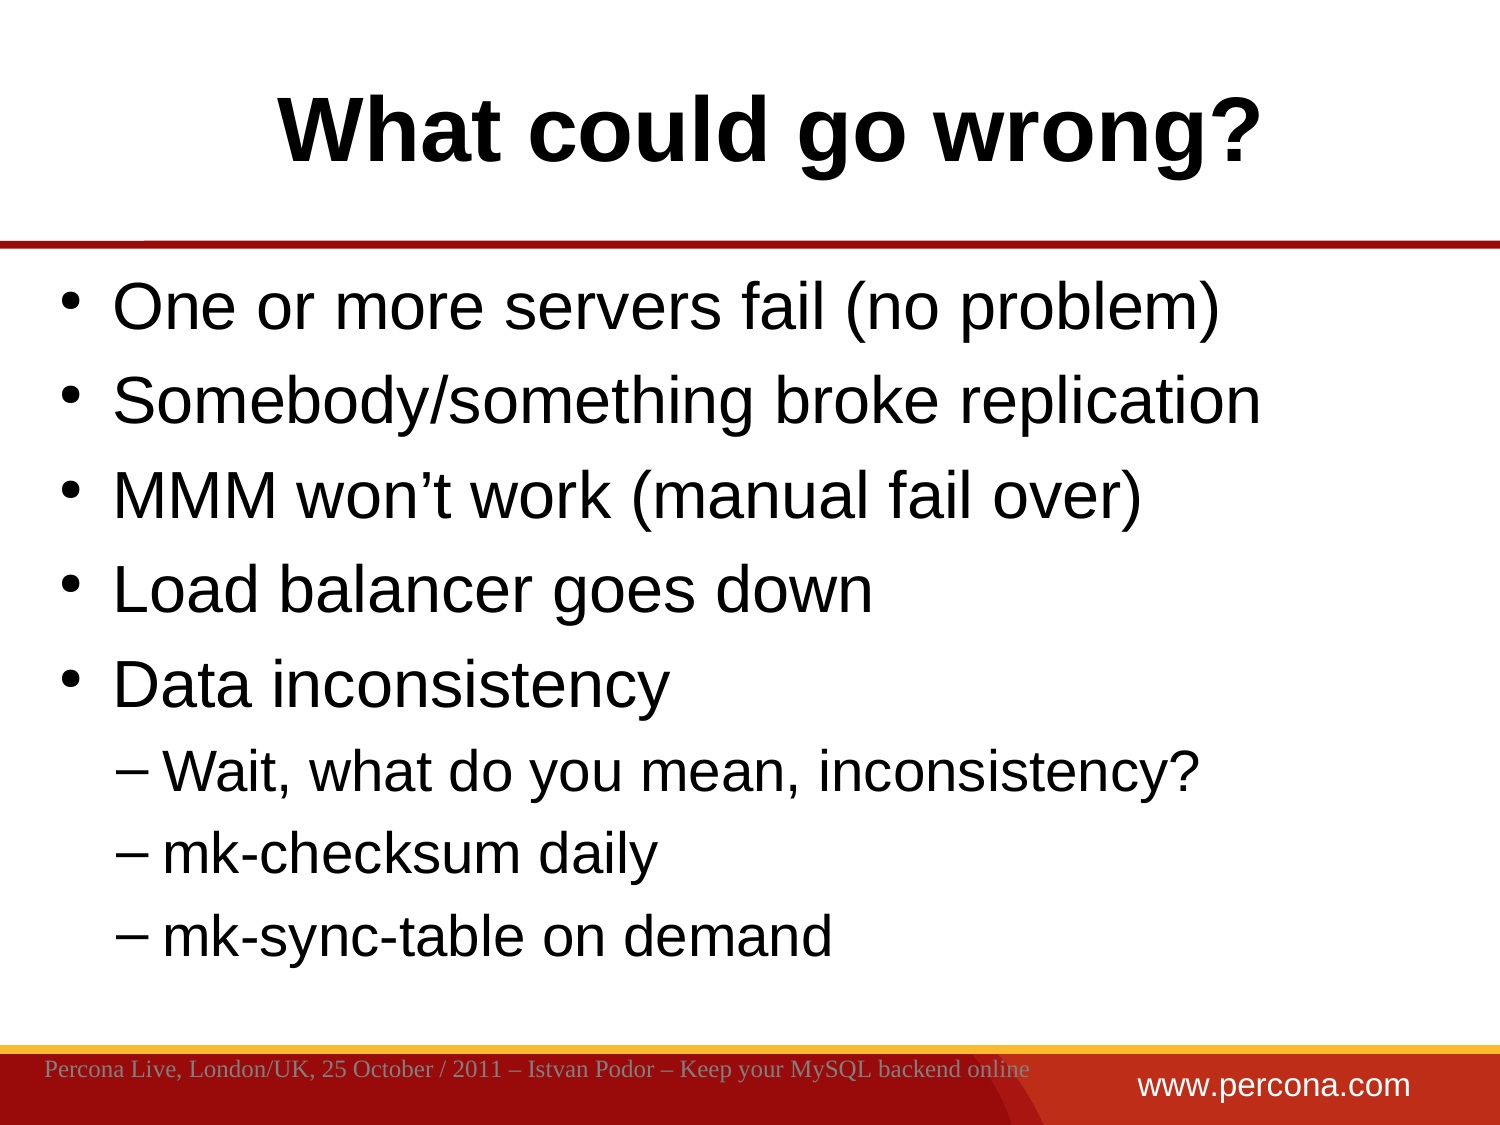

# What could go wrong?
One or more servers fail (no problem)
Somebody/something broke replication
MMM won’t work (manual fail over)
Load balancer goes down
Data inconsistency
Wait, what do you mean, inconsistency?
mk-checksum daily
mk-sync-table on demand
Percona Live, London/UK, 25 October / 2011 – Istvan Podor – Keep your MySQL backend online